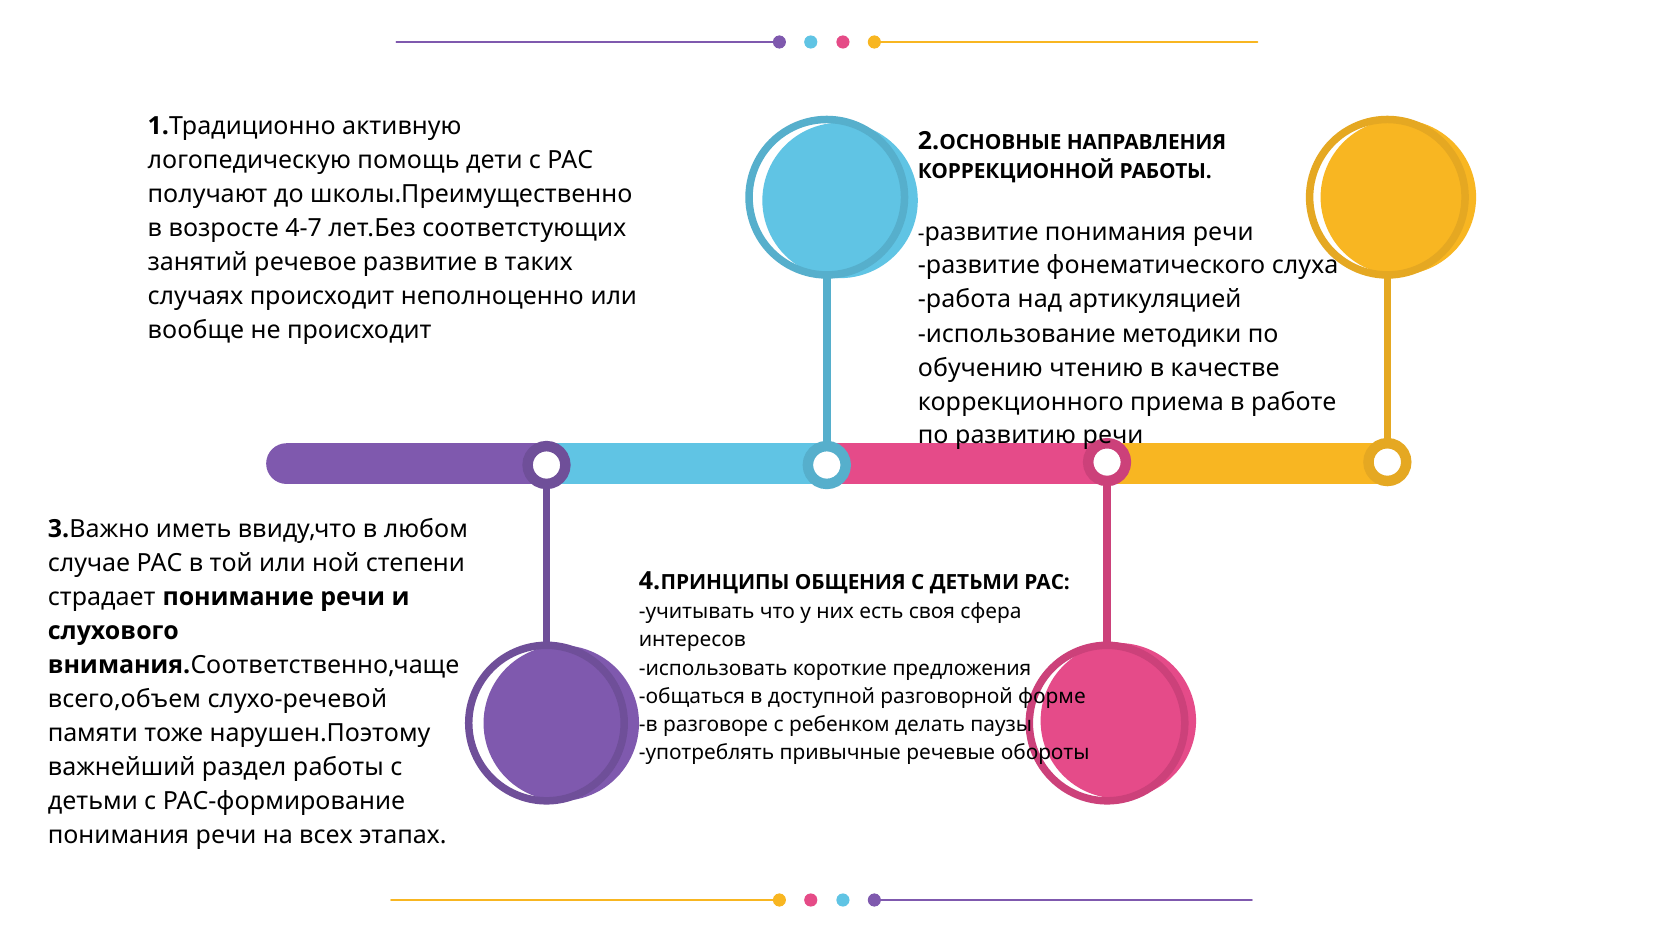

1.Традиционно активную логопедическую помощь дети с РАС получают до школы.Преимущественно в возросте 4-7 лет.Без соответстующих занятий речевое развитие в таких случаях происходит неполноценно или вообще не происходит
2.ОСНОВНЫЕ НАПРАВЛЕНИЯ КОРРЕКЦИОННОЙ РАБОТЫ.
-развитие понимания речи
-развитие фонематического слуха
-работа над артикуляцией
-использование методики по обучению чтению в качестве коррекционного приема в работе по развитию речи
# 3.Важно иметь ввиду,что в любом случае РАС в той или ной степени страдает понимание речи и слухового внимания.Соответственно,чаще всего,объем слухо-речевой памяти тоже нарушен.Поэтому важнейший раздел работы с детьми с РАС-формирование понимания речи на всех этапах.
4.ПРИНЦИПЫ ОБЩЕНИЯ С ДЕТЬМИ РАС:
-учитывать что у них есть своя сфера интересов
-использовать короткие предложения
-общаться в доступной разговорной форме
-в разговоре с ребенком делать паузы
-употреблять привычные речевые обороты